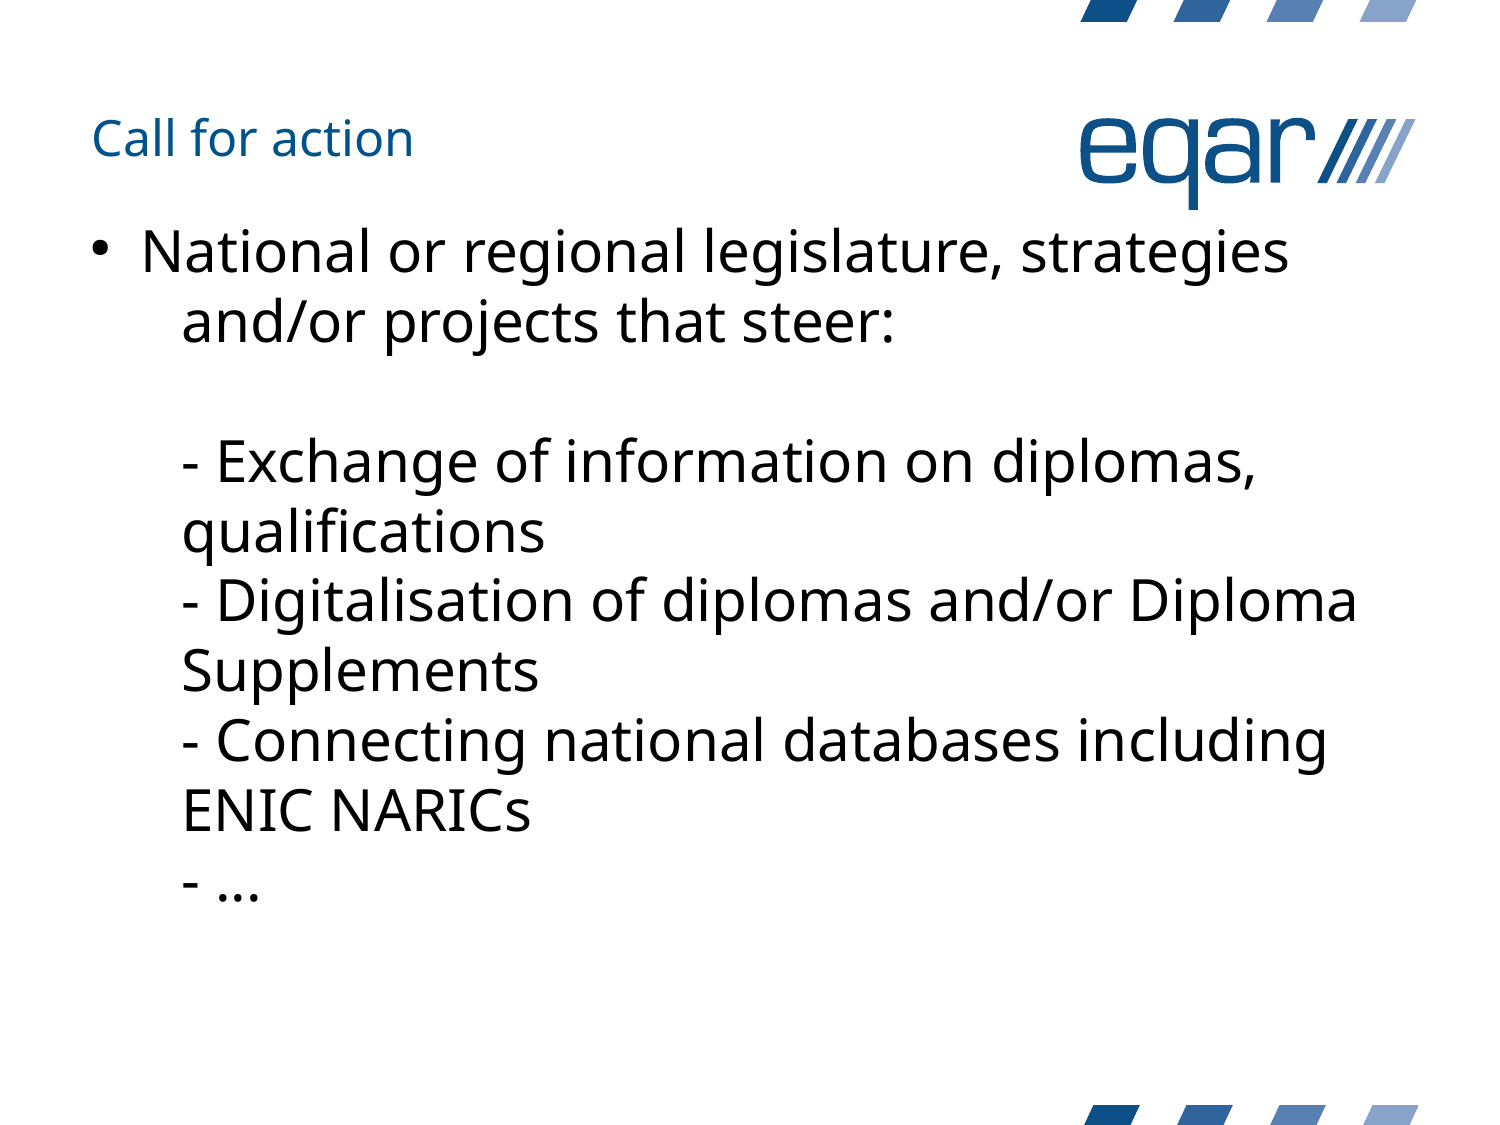

# Call for action
 National or regional legislature, strategies and/or projects that steer:
- Exchange of information on diplomas, qualifications
- Digitalisation of diplomas and/or Diploma Supplements
- Connecting national databases including ENIC NARICs
- ...